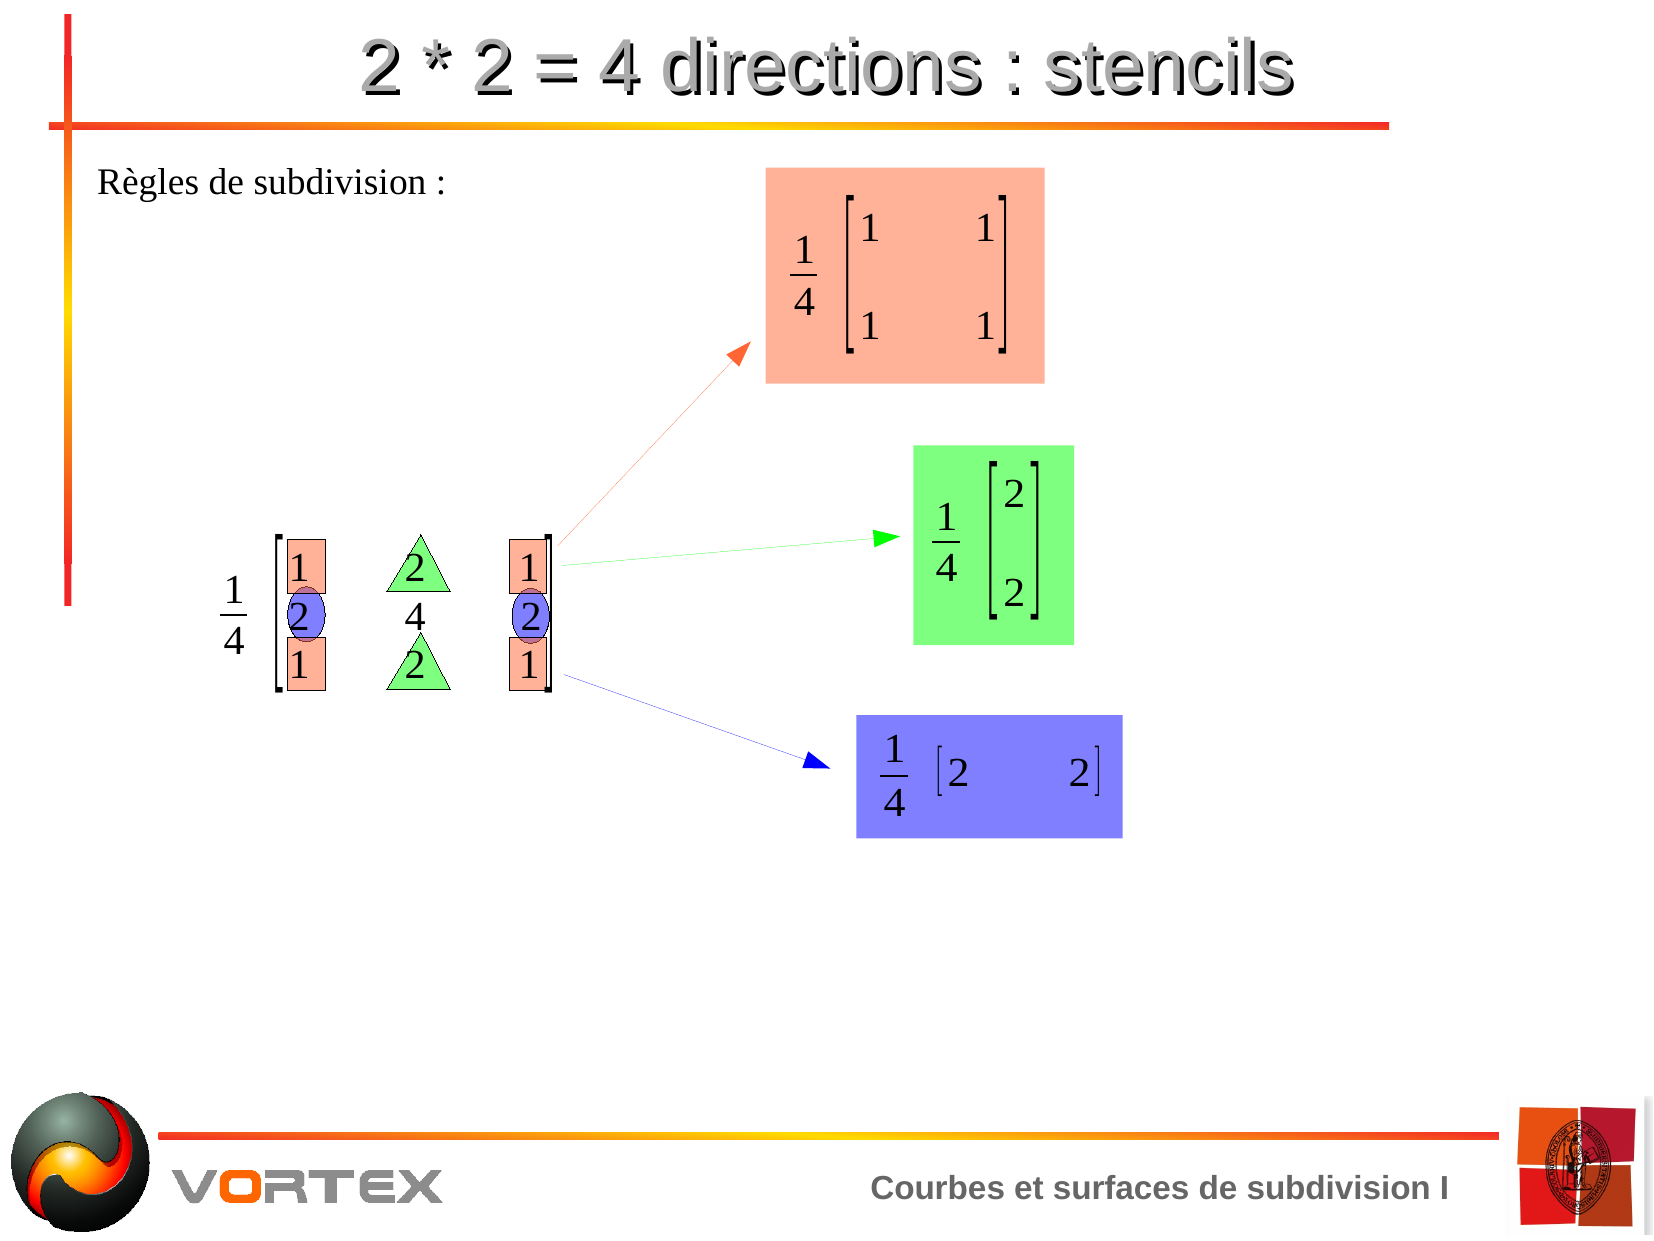

# 2 * 2 = 4 directions : stencils
Règles de subdivision :